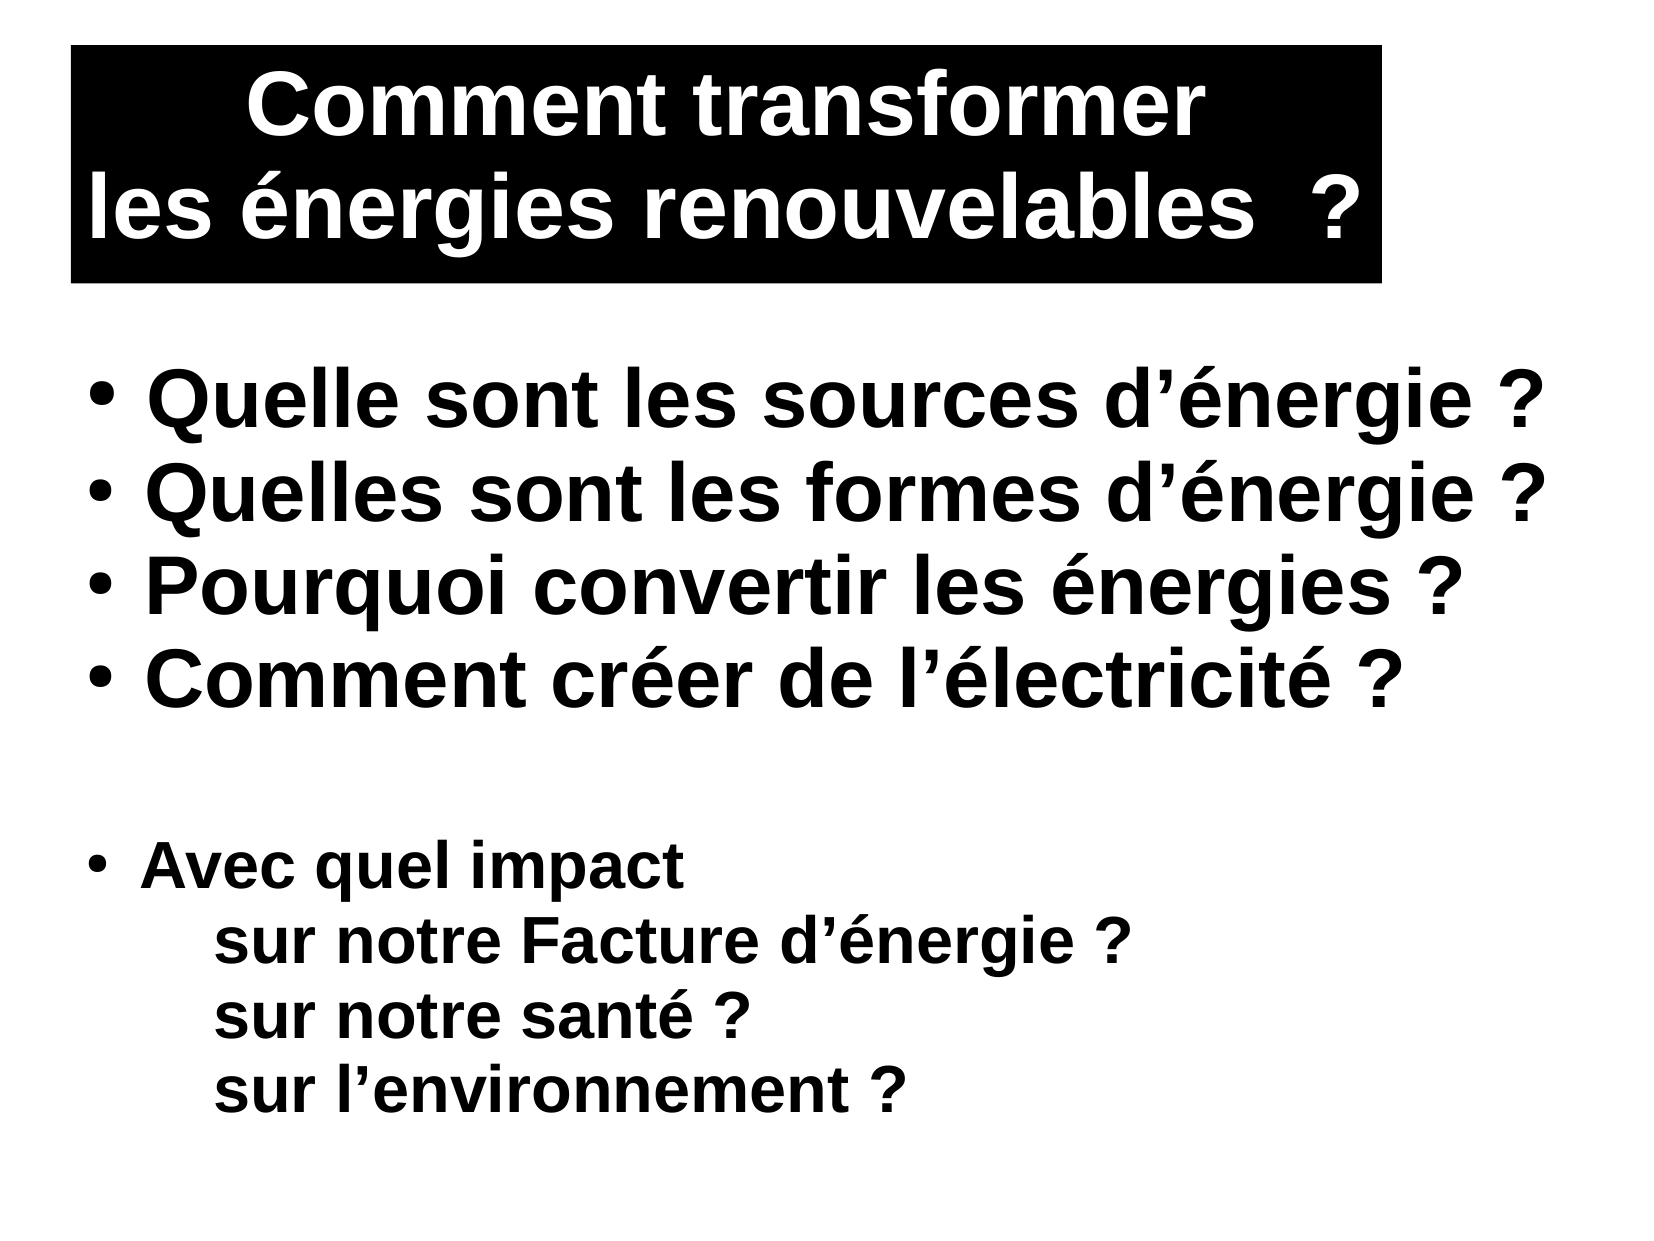

Comment transformer
les énergies renouvelables ?
 Quelle sont les sources d’énergie ?
 Quelles sont les formes d’énergie ?
 Pourquoi convertir les énergies ?
 Comment créer de l’électricité ?
 Avec quel impact
 sur notre Facture d’énergie ?
 sur notre santé ?
 sur l’environnement ?